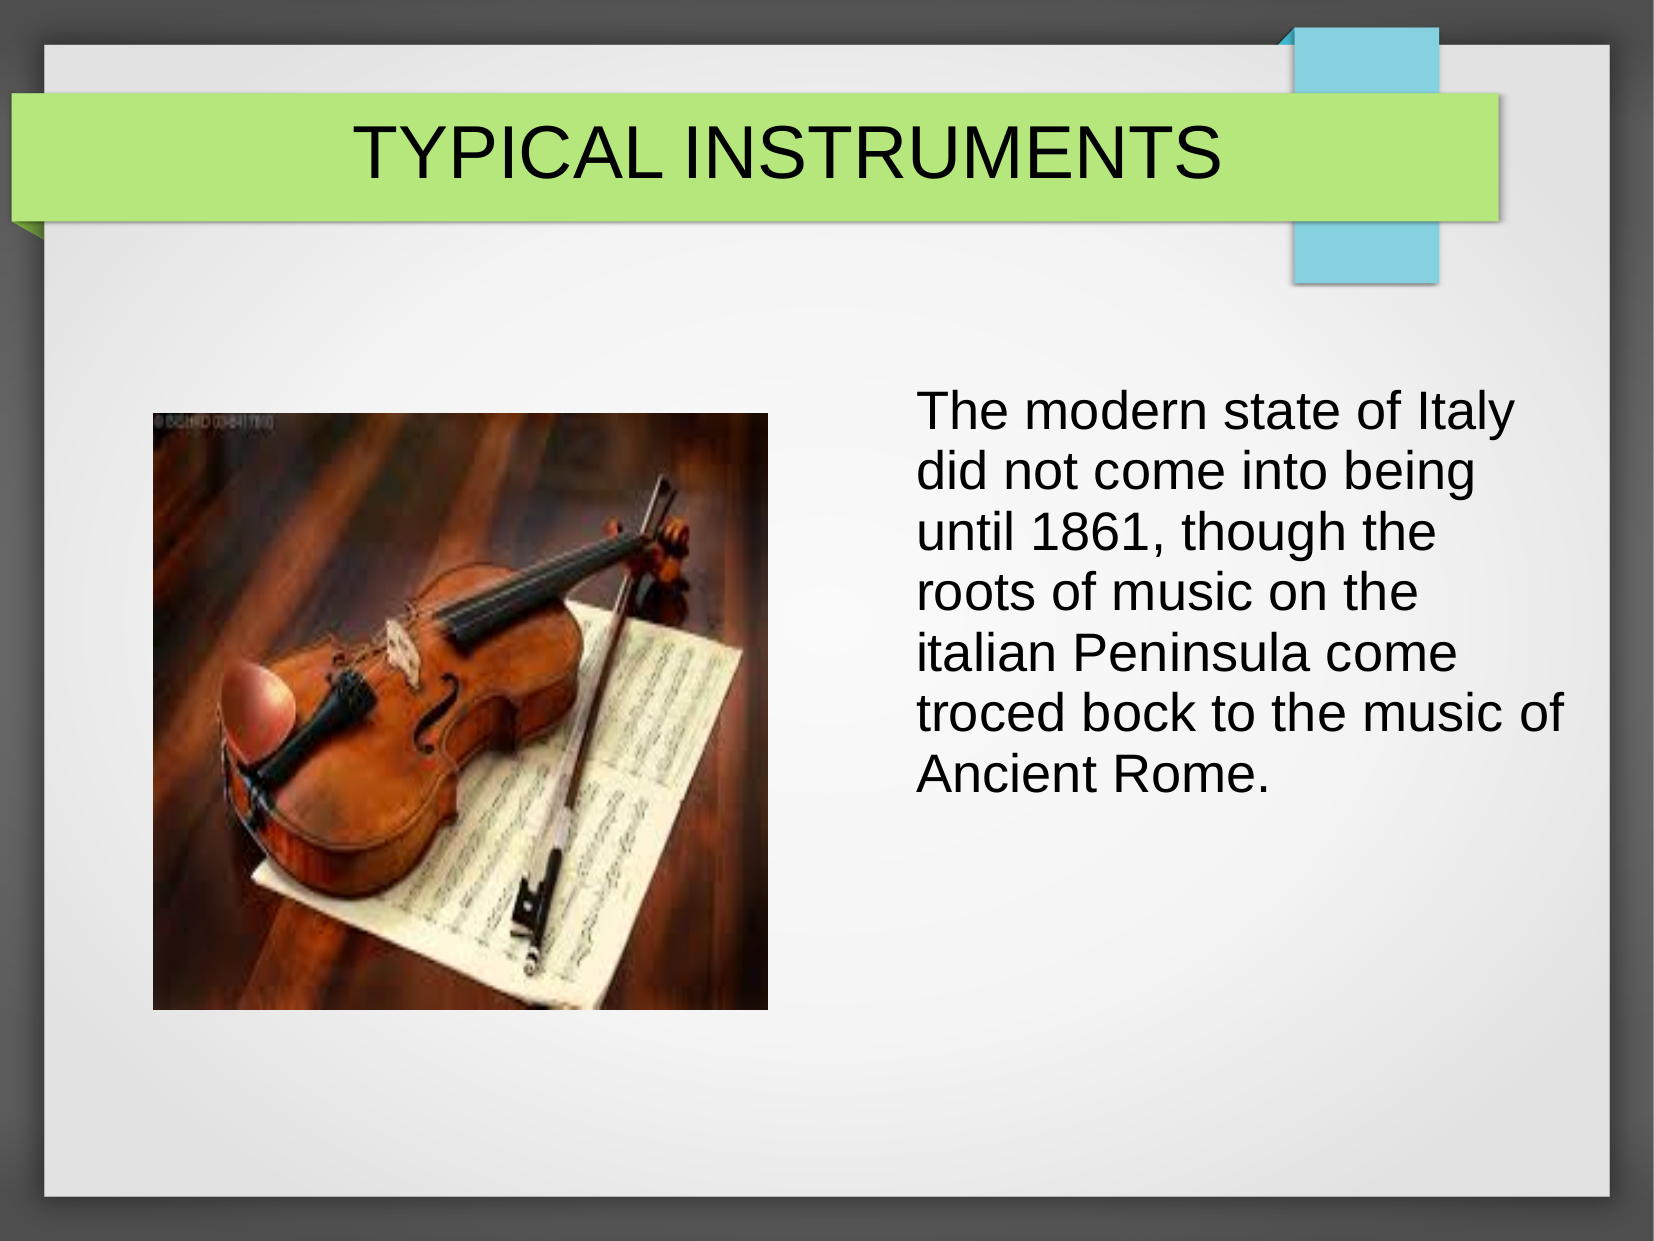

# TYPICAL INSTRUMENTS
The modern state of Italy did not come into being until 1861, though the roots of music on the italian Peninsula come troced bock to the music of Ancient Rome.